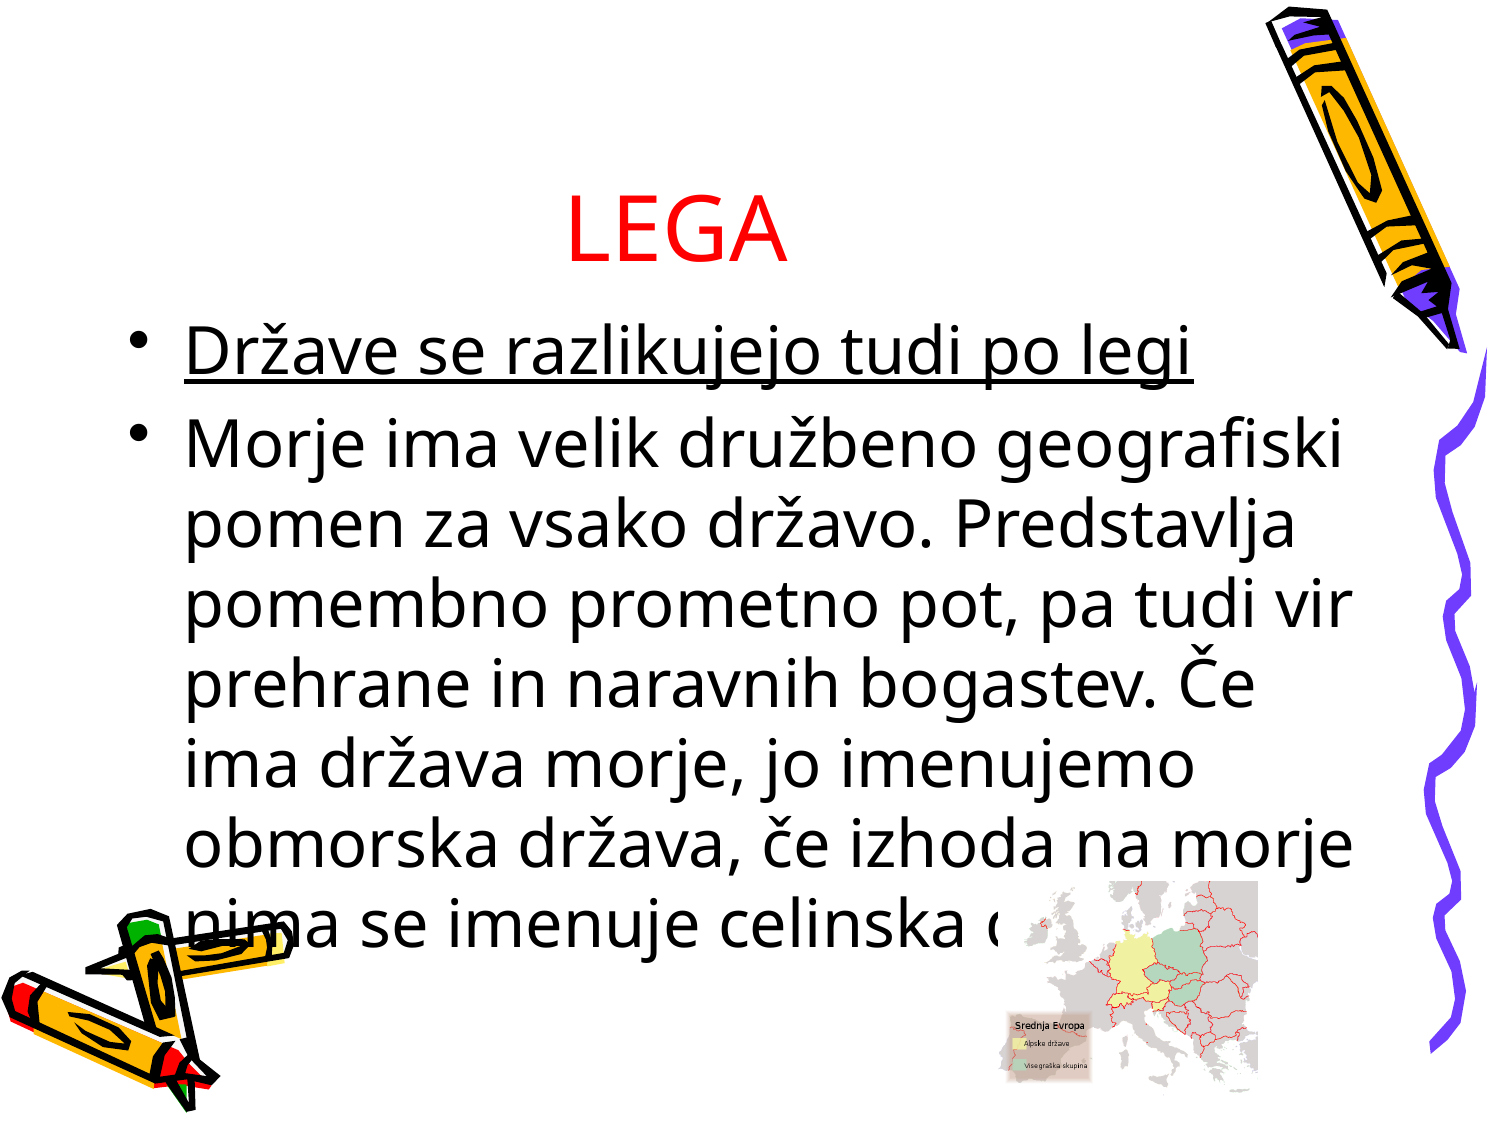

# LEGA
Države se razlikujejo tudi po legi
Morje ima velik družbeno geografiski pomen za vsako državo. Predstavlja pomembno prometno pot, pa tudi vir prehrane in naravnih bogastev. Če ima država morje, jo imenujemo obmorska država, če izhoda na morje nima se imenuje celinska država.